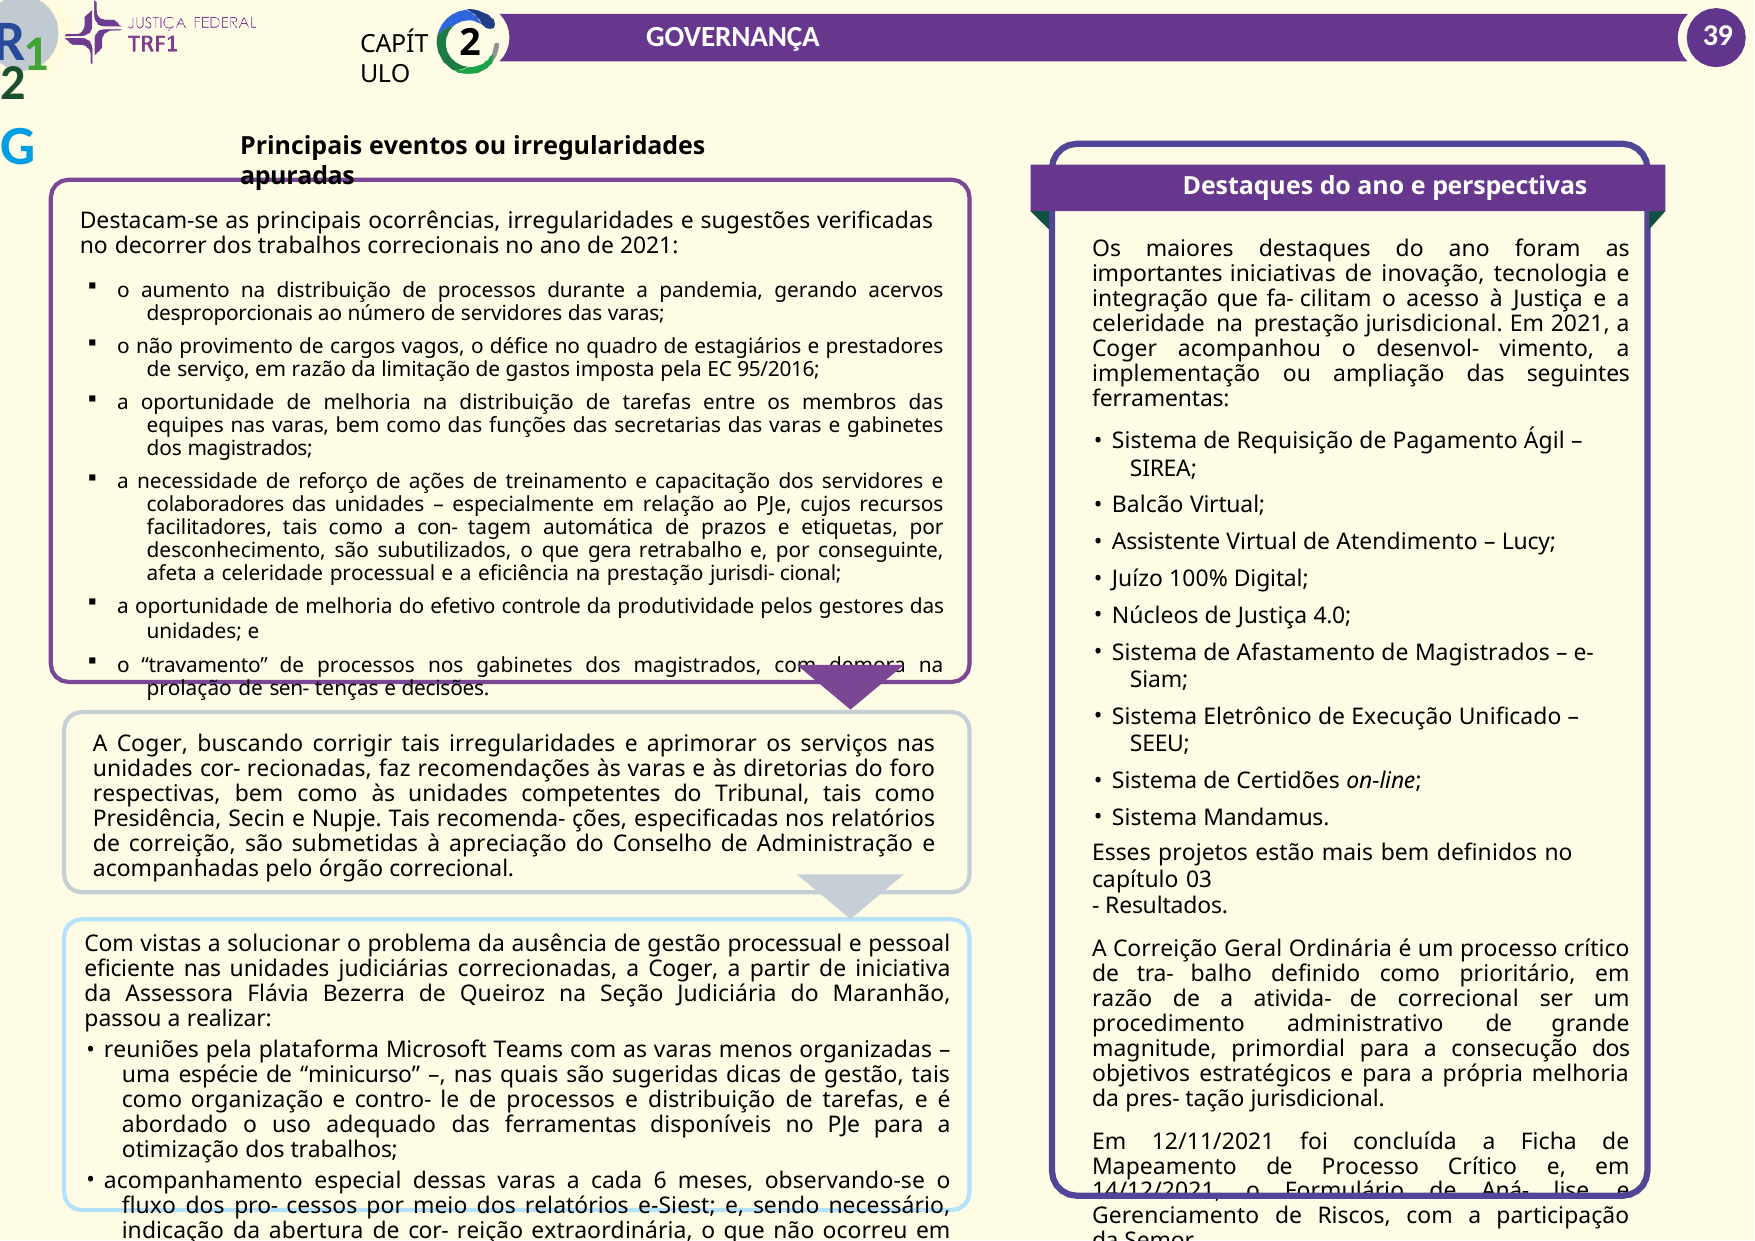

R
2G
39
GOVERNANÇA
2
1
CAPÍTULO
Principais eventos ou irregularidades apuradas
Destaques do ano e perspectivas
Destacam-se as principais ocorrências, irregularidades e sugestões verificadas no decorrer dos trabalhos correcionais no ano de 2021:
Os maiores destaques do ano foram as importantes iniciativas de inovação, tecnologia e integração que fa- cilitam o acesso à Justiça e a celeridade na prestação jurisdicional. Em 2021, a Coger acompanhou o desenvol- vimento, a implementação ou ampliação das seguintes ferramentas:
Sistema de Requisição de Pagamento Ágil – SIREA;
Balcão Virtual;
Assistente Virtual de Atendimento – Lucy;
Juízo 100% Digital;
Núcleos de Justiça 4.0;
Sistema de Afastamento de Magistrados – e-Siam;
Sistema Eletrônico de Execução Unificado – SEEU;
Sistema de Certidões on-line;
Sistema Mandamus.
Esses projetos estão mais bem definidos no capítulo 03
- Resultados.
A Correição Geral Ordinária é um processo crítico de tra- balho deﬁnido como prioritário, em razão de a ativida- de correcional ser um procedimento administrativo de grande magnitude, primordial para a consecução dos objetivos estratégicos e para a própria melhoria da pres- tação jurisdicional.
Em 12/11/2021 foi concluída a Ficha de Mapeamento de Processo Crítico e, em 14/12/2021, o Formulário de Aná- lise e Gerenciamento de Riscos, com a participação da Semor.
Para 2022, está prevista a elaboração do Fluxograma (Mapeamento Inicial) e do Plano de Ação, bem como seu monitoramento.
o aumento na distribuição de processos durante a pandemia, gerando acervos desproporcionais ao número de servidores das varas;
o não provimento de cargos vagos, o défice no quadro de estagiários e prestadores de serviço, em razão da limitação de gastos imposta pela EC 95/2016;
a oportunidade de melhoria na distribuição de tarefas entre os membros das equipes nas varas, bem como das funções das secretarias das varas e gabinetes dos magistrados;
a necessidade de reforço de ações de treinamento e capacitação dos servidores e colaboradores das unidades – especialmente em relação ao PJe, cujos recursos facilitadores, tais como a con- tagem automática de prazos e etiquetas, por desconhecimento, são subutilizados, o que gera retrabalho e, por conseguinte, afeta a celeridade processual e a eficiência na prestação jurisdi- cional;
a oportunidade de melhoria do efetivo controle da produtividade pelos gestores das unidades; e
o “travamento” de processos nos gabinetes dos magistrados, com demora na prolação de sen- tenças e decisões.
A Coger, buscando corrigir tais irregularidades e aprimorar os serviços nas unidades cor- recionadas, faz recomendações às varas e às diretorias do foro respectivas, bem como às unidades competentes do Tribunal, tais como Presidência, Secin e Nupje. Tais recomenda- ções, especiﬁcadas nos relatórios de correição, são submetidas à apreciação do Conselho de Administração e acompanhadas pelo órgão correcional.
Com vistas a solucionar o problema da ausência de gestão processual e pessoal eﬁciente nas unidades judiciárias correcionadas, a Coger, a partir de iniciativa da Assessora Flávia Bezerra de Queiroz na Seção Judiciária do Maranhão, passou a realizar:
reuniões pela plataforma Microsoft Teams com as varas menos organizadas – uma espécie de “minicurso” –, nas quais são sugeridas dicas de gestão, tais como organização e contro- le de processos e distribuição de tarefas, e é abordado o uso adequado das ferramentas disponíveis no PJe para a otimização dos trabalhos;
acompanhamento especial dessas varas a cada 6 meses, observando-se o ﬂuxo dos pro- cessos por meio dos relatórios e-Siest; e, sendo necessário, indicação da abertura de cor- reição extraordinária, o que não ocorreu em 2021.